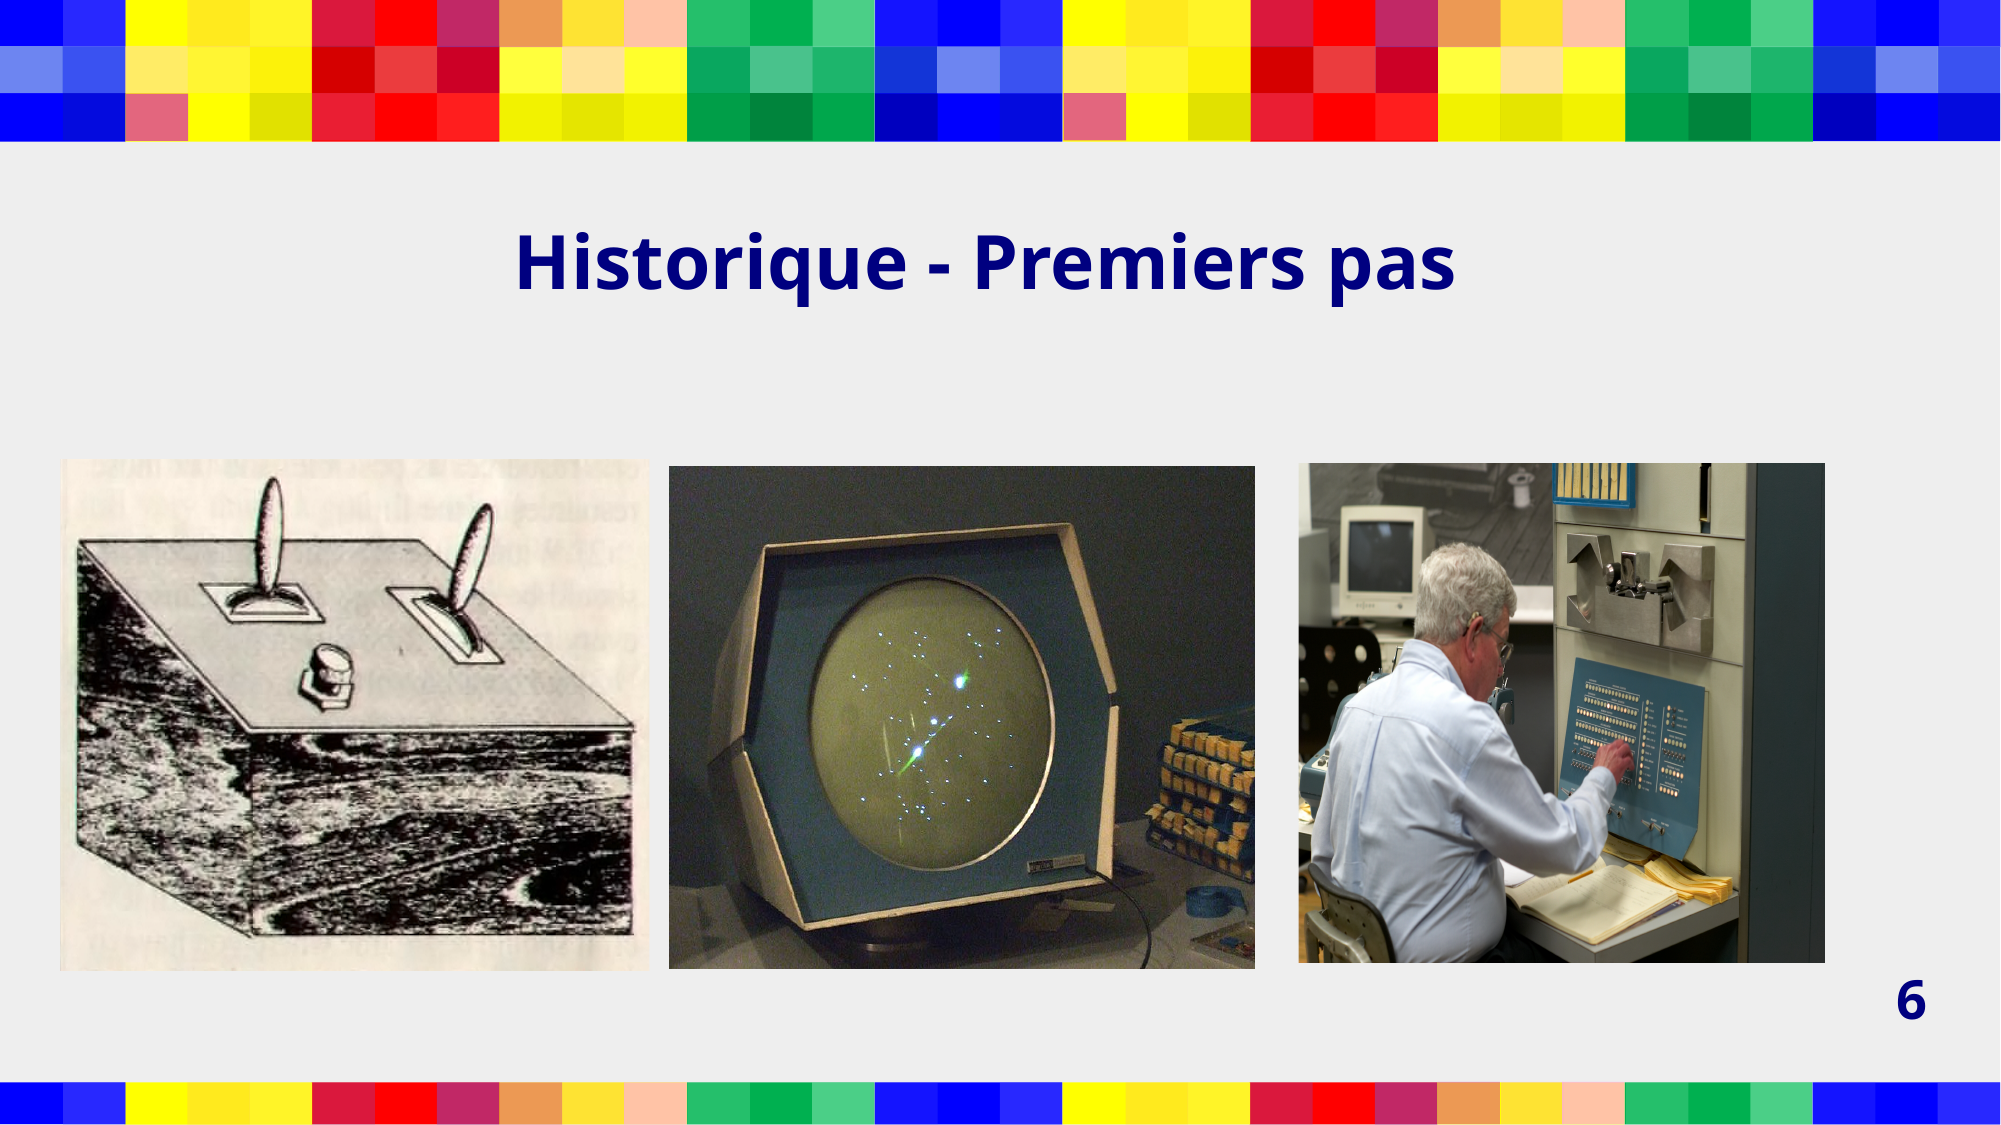

# - Spacewar! (1961-1962)
Historique - Premiers pas
6